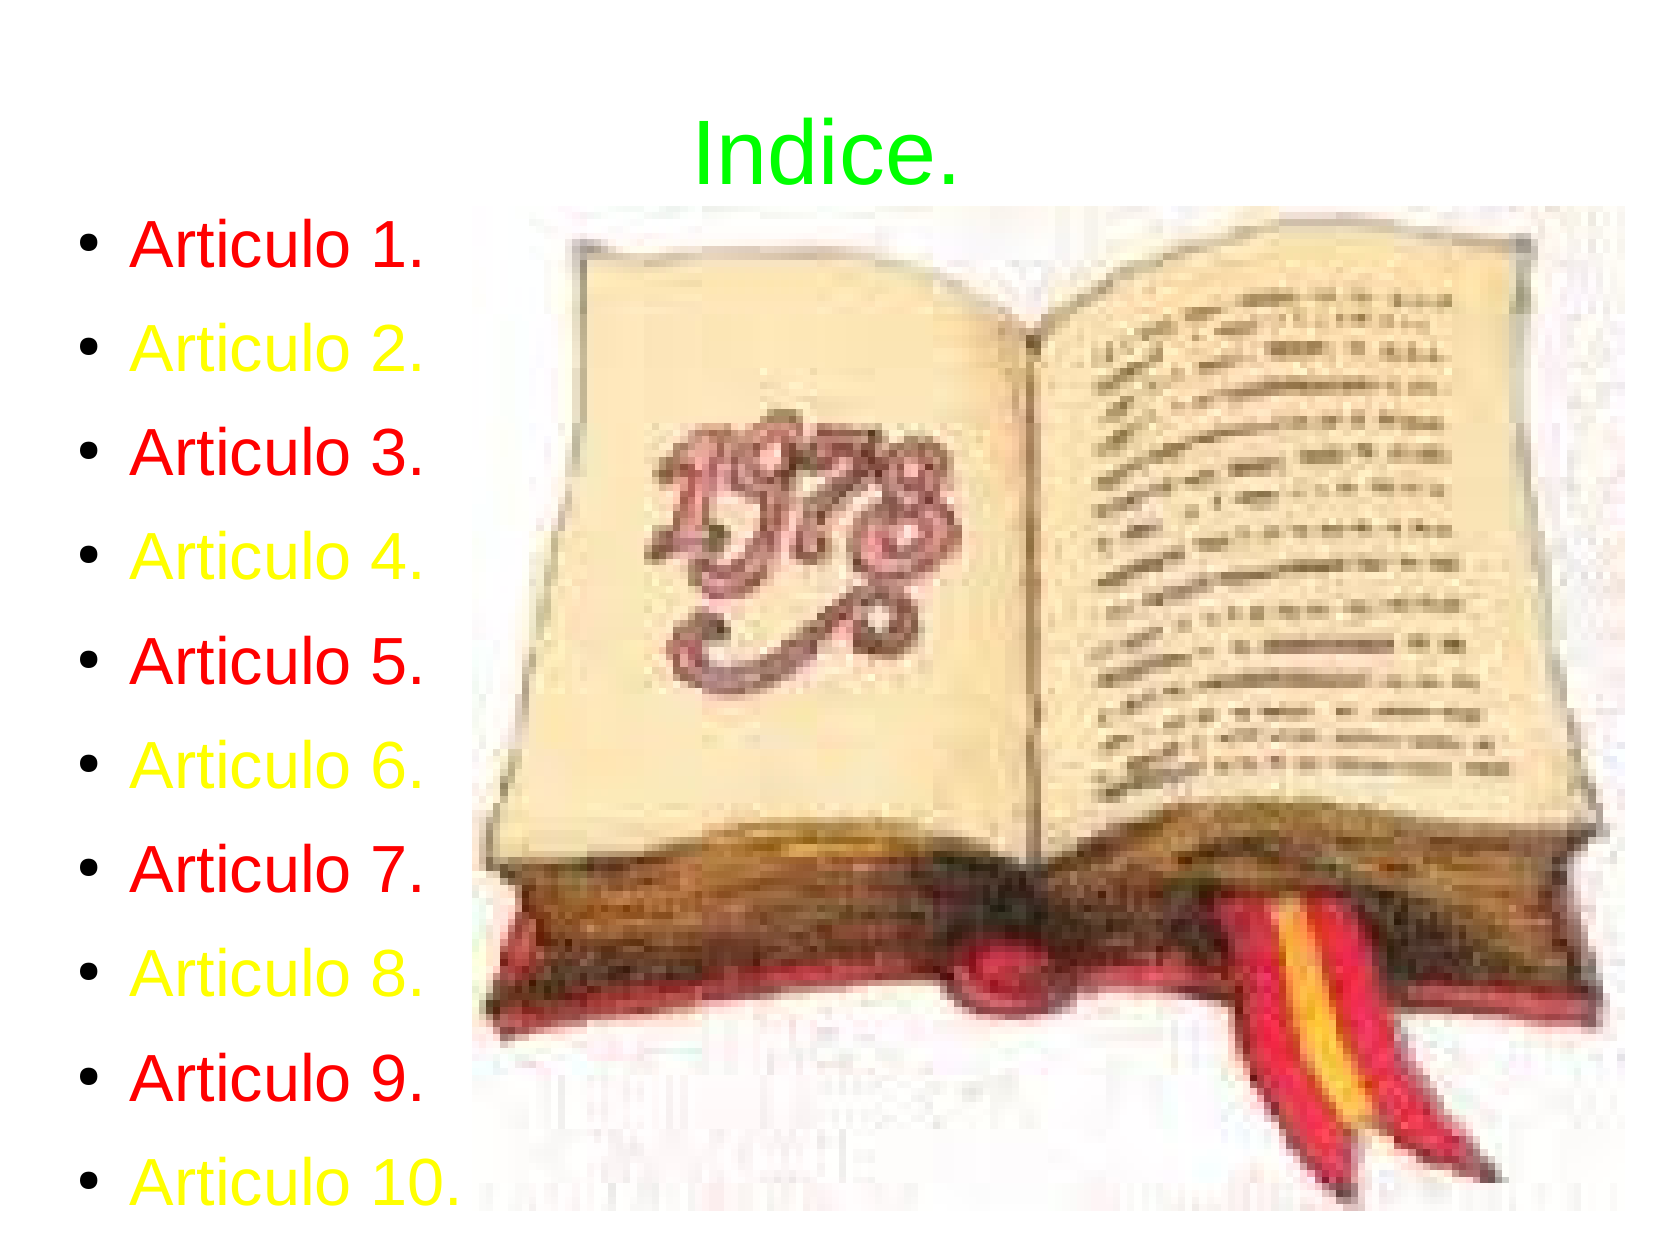

# Indice.
Articulo 1.
Articulo 2.
Articulo 3.
Articulo 4.
Articulo 5.
Articulo 6.
Articulo 7.
Articulo 8.
Articulo 9.
Articulo 10.